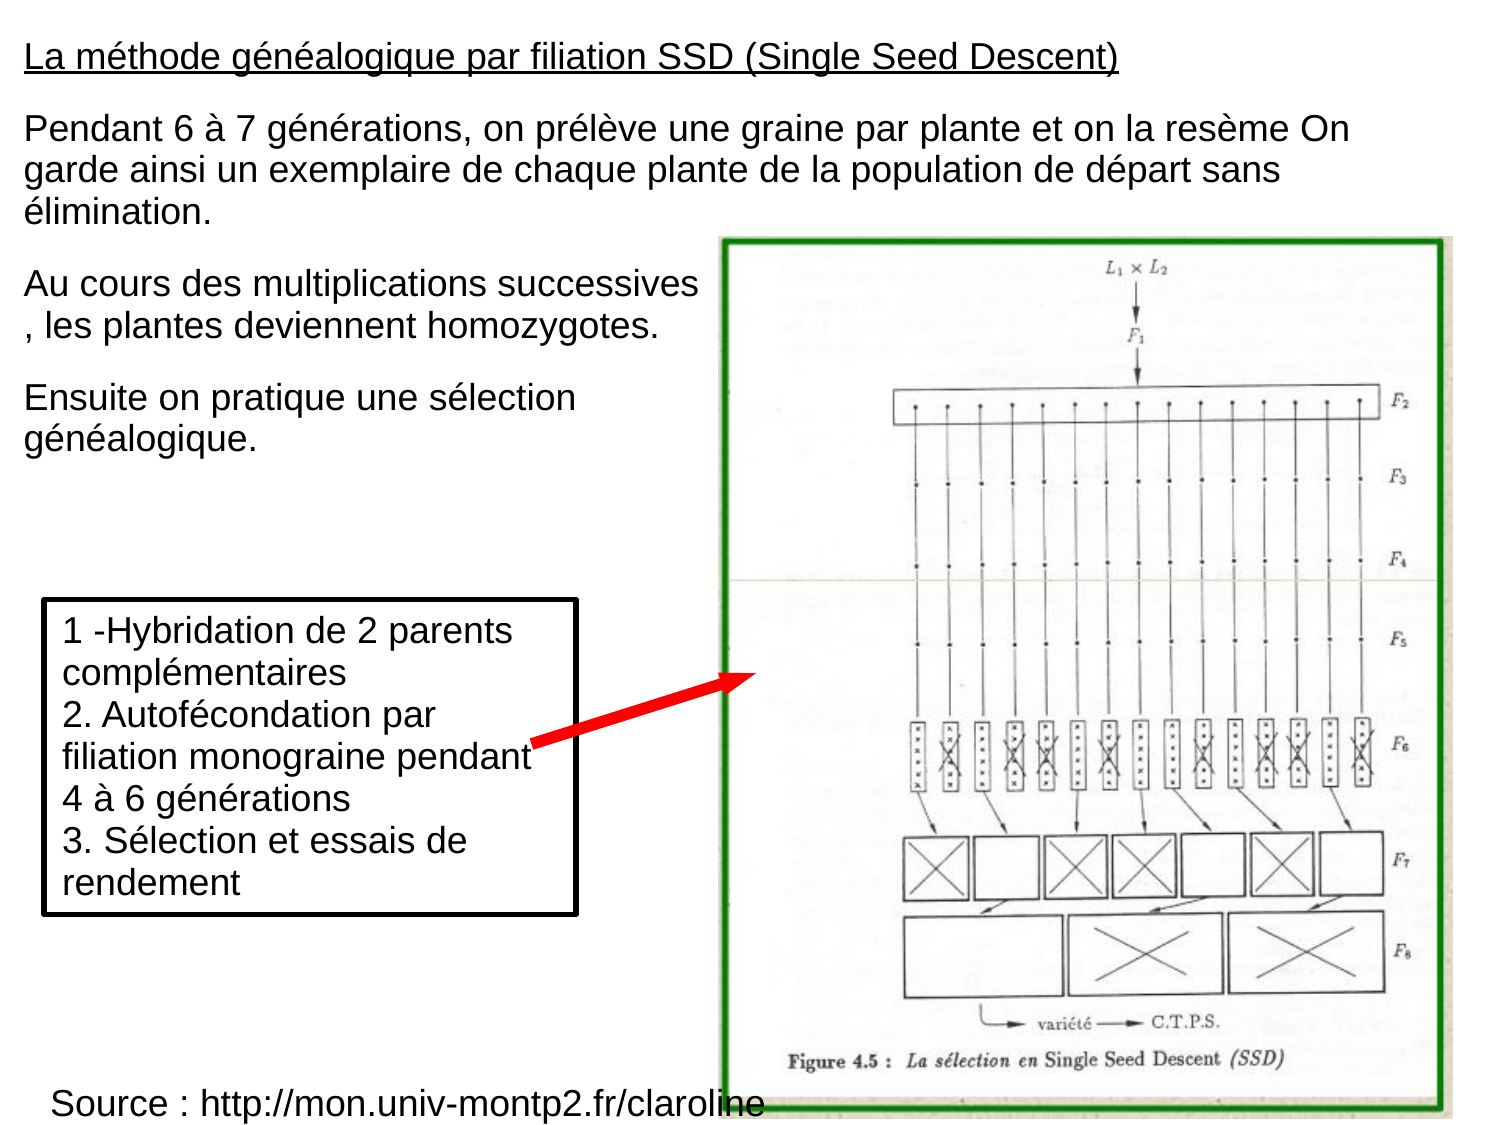

# La méthode généalogique par filiation SSD (Single Seed Descent)
Pendant 6 à 7 générations, on prélève une graine par plante et on la resème On garde ainsi un exemplaire de chaque plante de la population de départ sans élimination.
Au cours des multiplications successives
, les plantes deviennent homozygotes.
Ensuite on pratique une sélection
généalogique.
1 -Hybridation de 2 parents
complémentaires
2. Autofécondation par
filiation monograine pendant
4 à 6 générations
3. Sélection et essais de
rendement
Source : http://mon.univ-montp2.fr/claroline